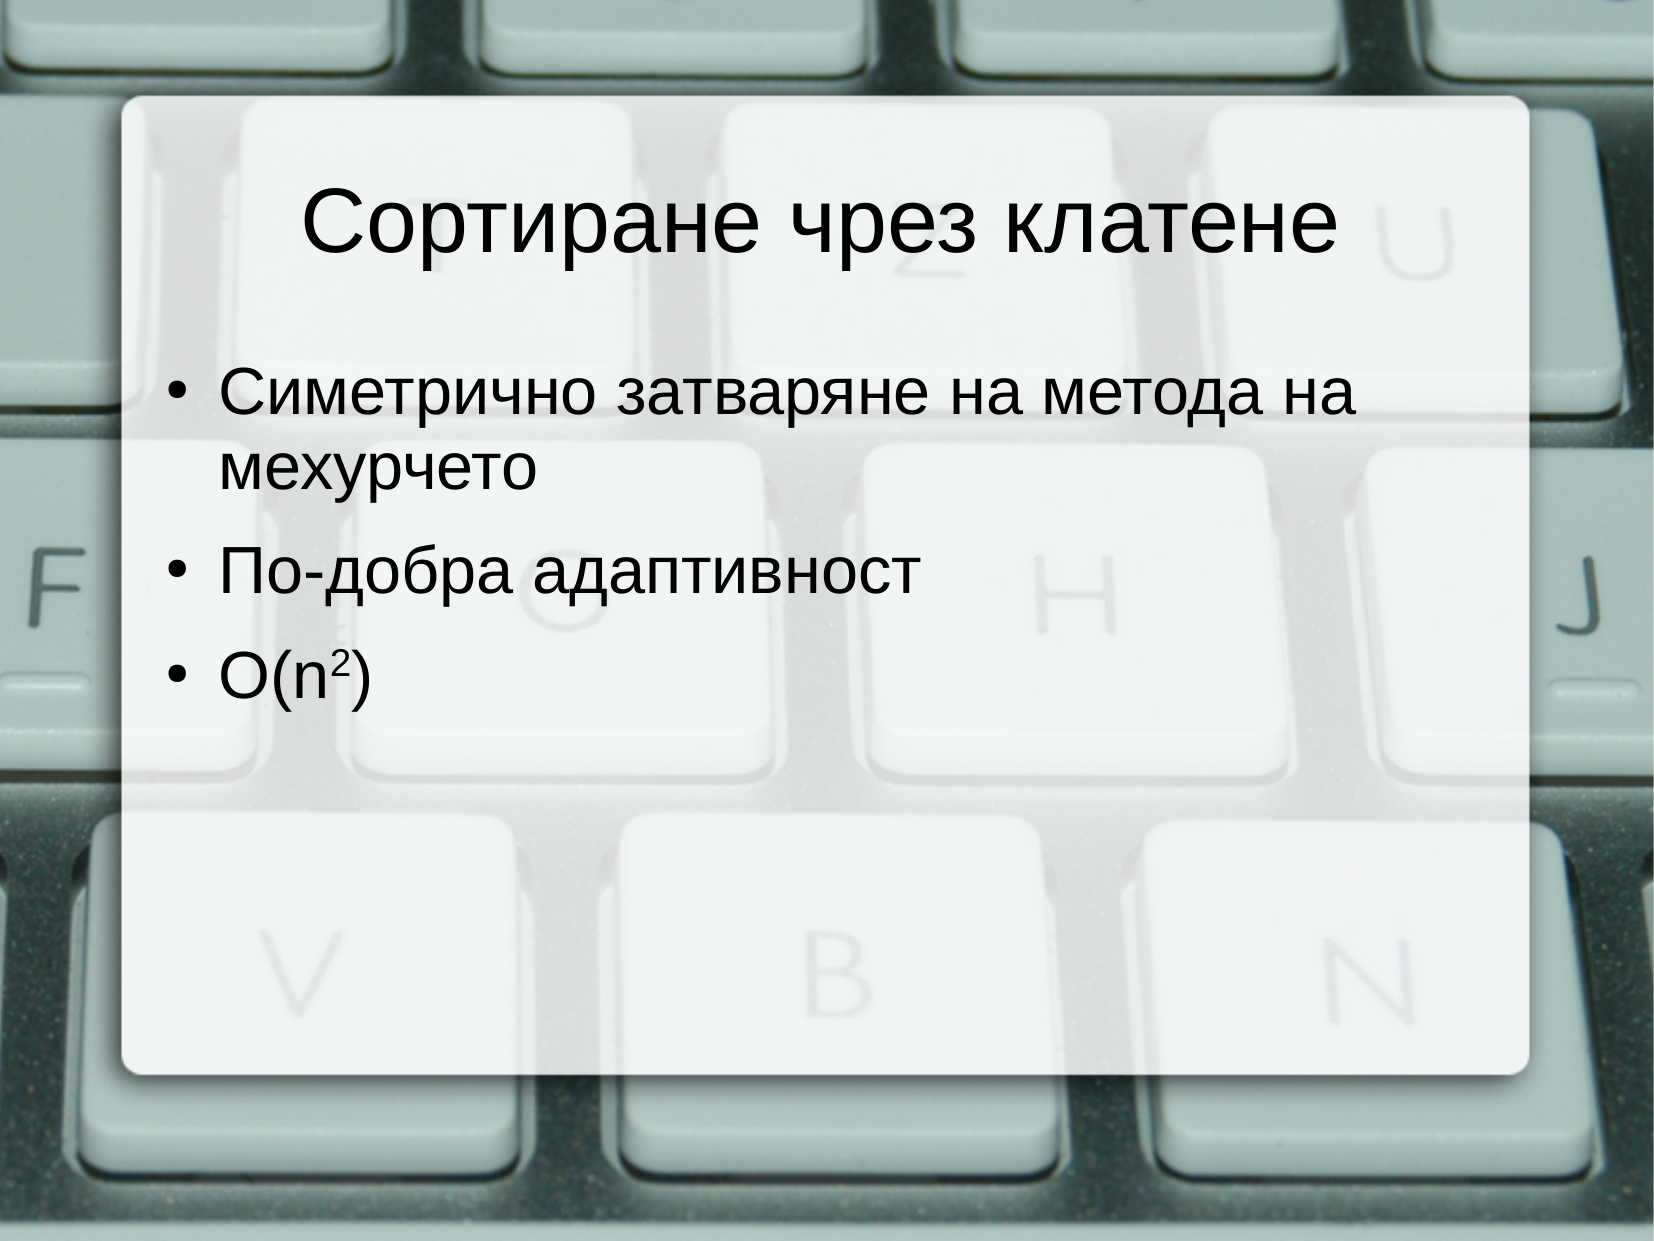

# Сортиране чрез клатене
Симетрично затваряне на метода на мехурчето
По-добра адаптивност
O(n2)